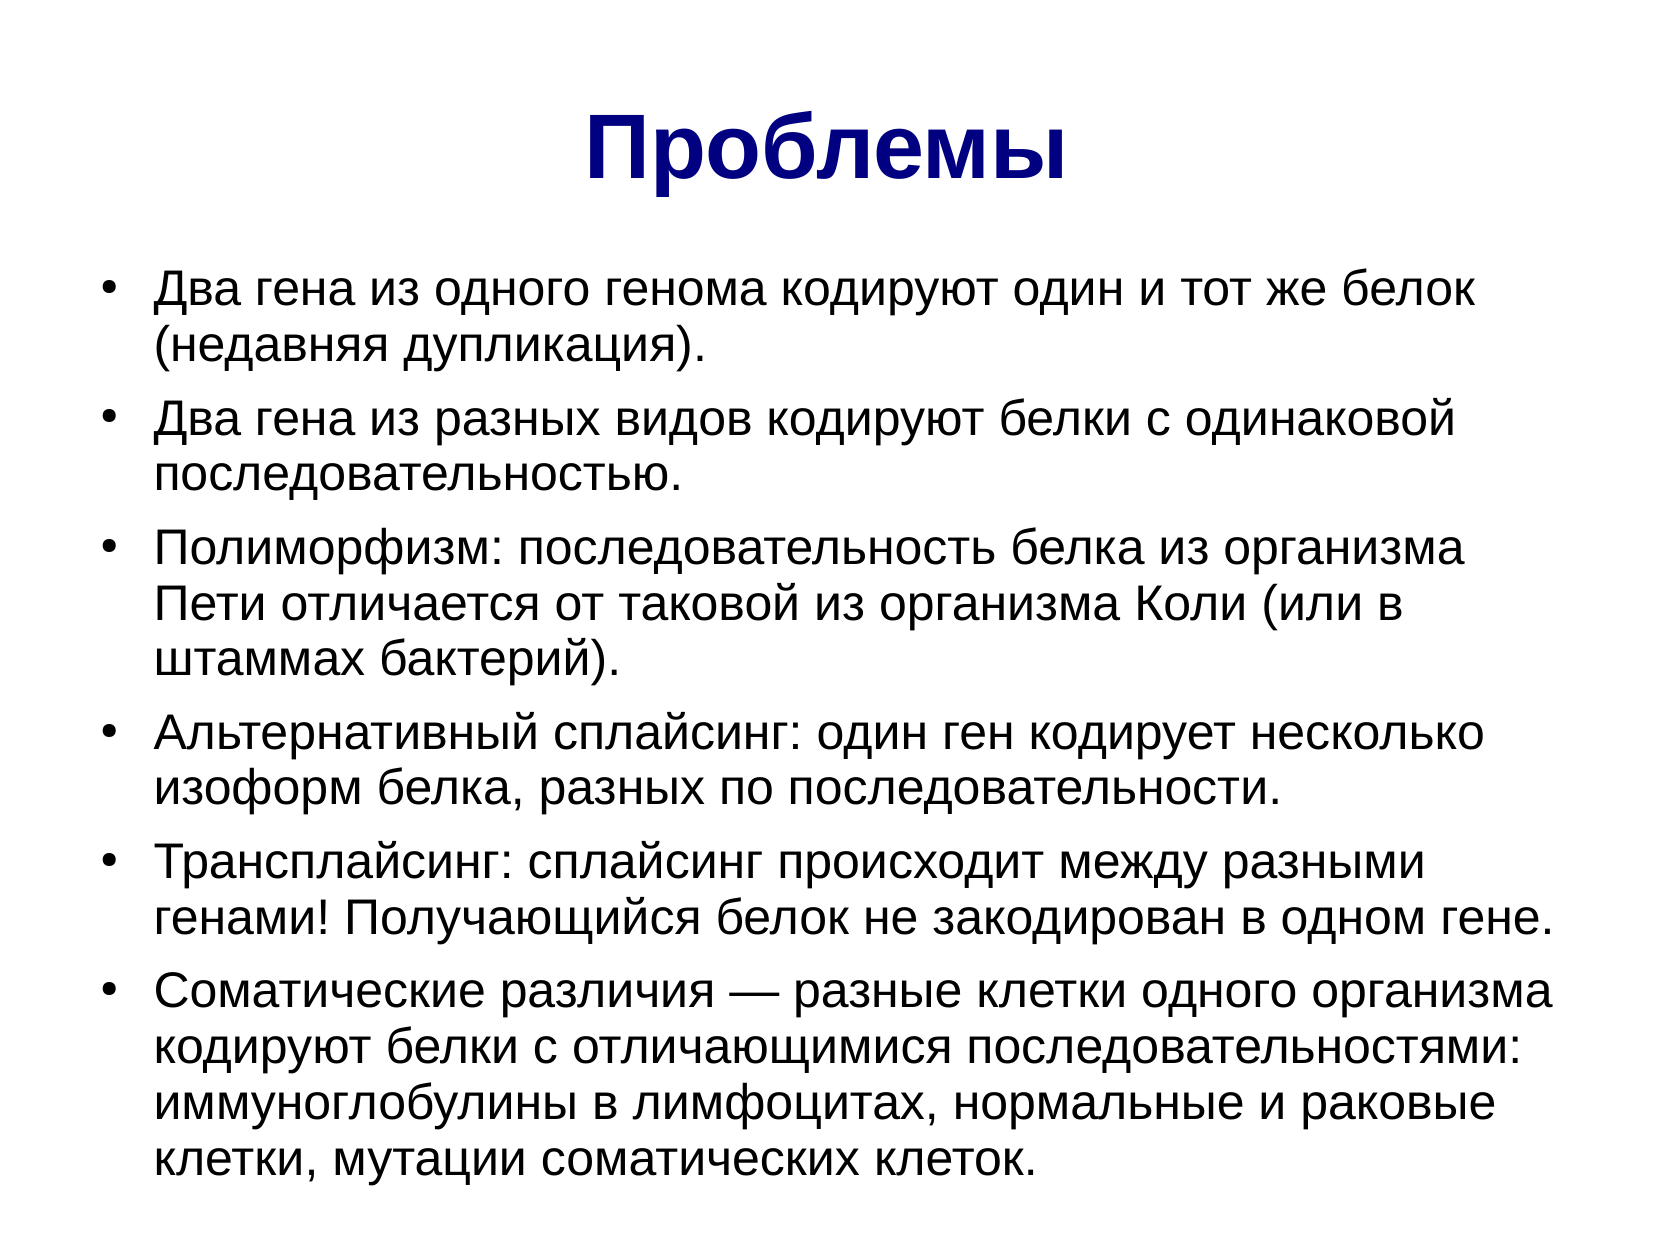

Проблемы
# Два гена из одного генома кодируют один и тот же белок (недавняя дупликация).
Два гена из разных видов кодируют белки с одинаковой последовательностью.
Полиморфизм: последовательность белка из организма Пети отличается от таковой из организма Коли (или в штаммах бактерий).
Альтернативный сплайсинг: один ген кодирует несколько изоформ белка, разных по последовательности.
Трансплайсинг: сплайсинг происходит между разными генами! Получающийся белок не закодирован в одном гене.
Соматические различия — разные клетки одного организма кодируют белки с отличающимися последовательностями: иммуноглобулины в лимфоцитах, нормальные и раковые клетки, мутации соматических клеток.